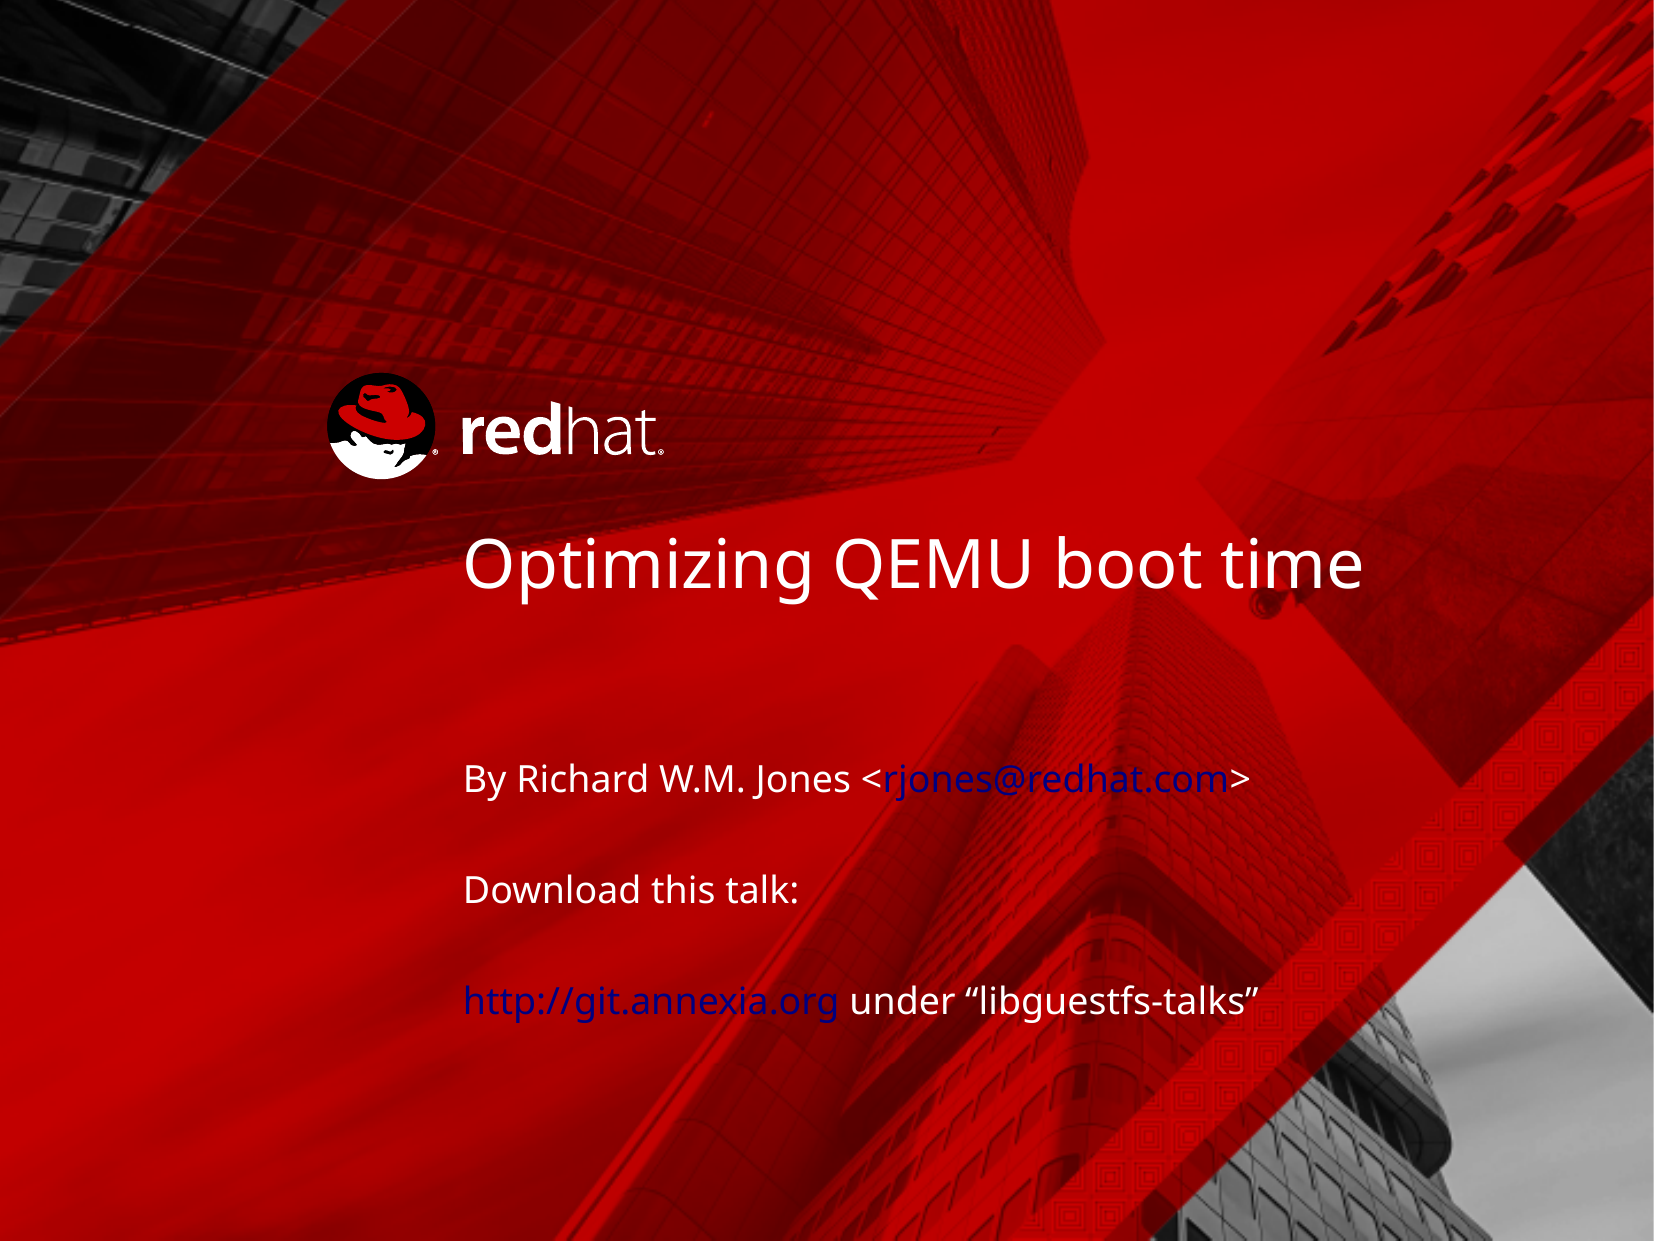

# Optimizing QEMU boot time
By Richard W.M. Jones <rjones@redhat.com>
Download this talk:
http://git.annexia.org under “libguestfs-talks”